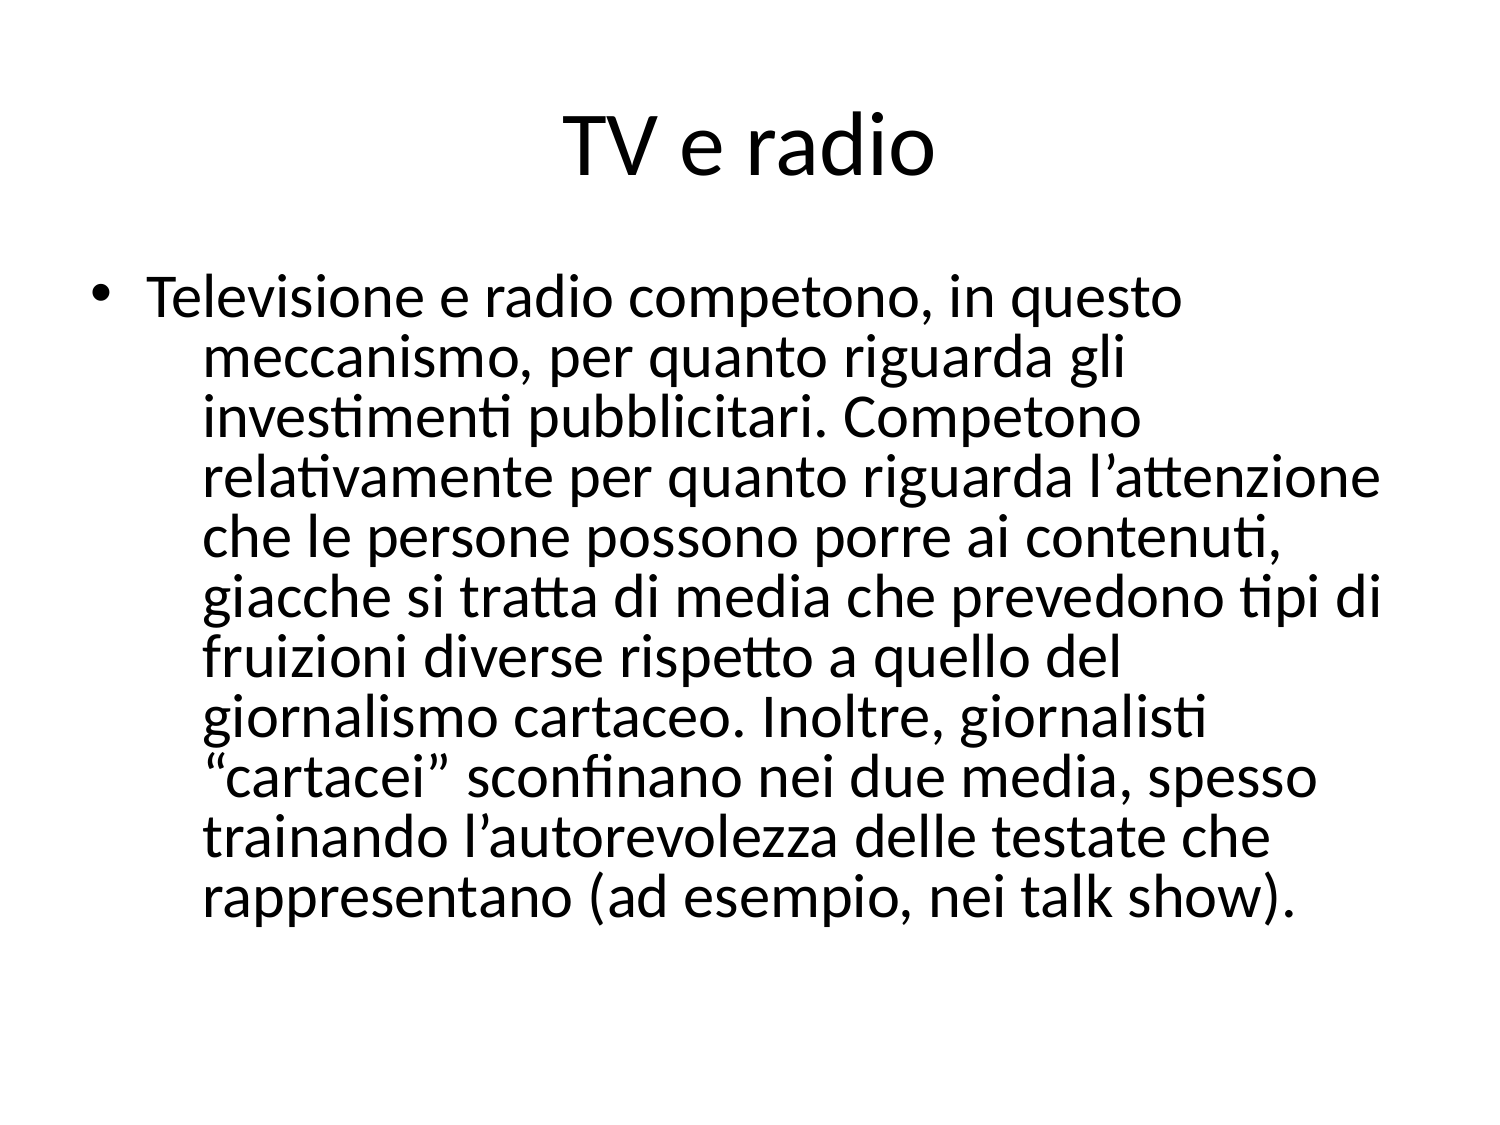

# TV e radio
Televisione e radio competono, in questo meccanismo, per quanto riguarda gli investimenti pubblicitari. Competono relativamente per quanto riguarda l’attenzione che le persone possono porre ai contenuti, giacche si tratta di media che prevedono tipi di fruizioni diverse rispetto a quello del giornalismo cartaceo. Inoltre, giornalisti “cartacei” sconfinano nei due media, spesso trainando l’autorevolezza delle testate che rappresentano (ad esempio, nei talk show).